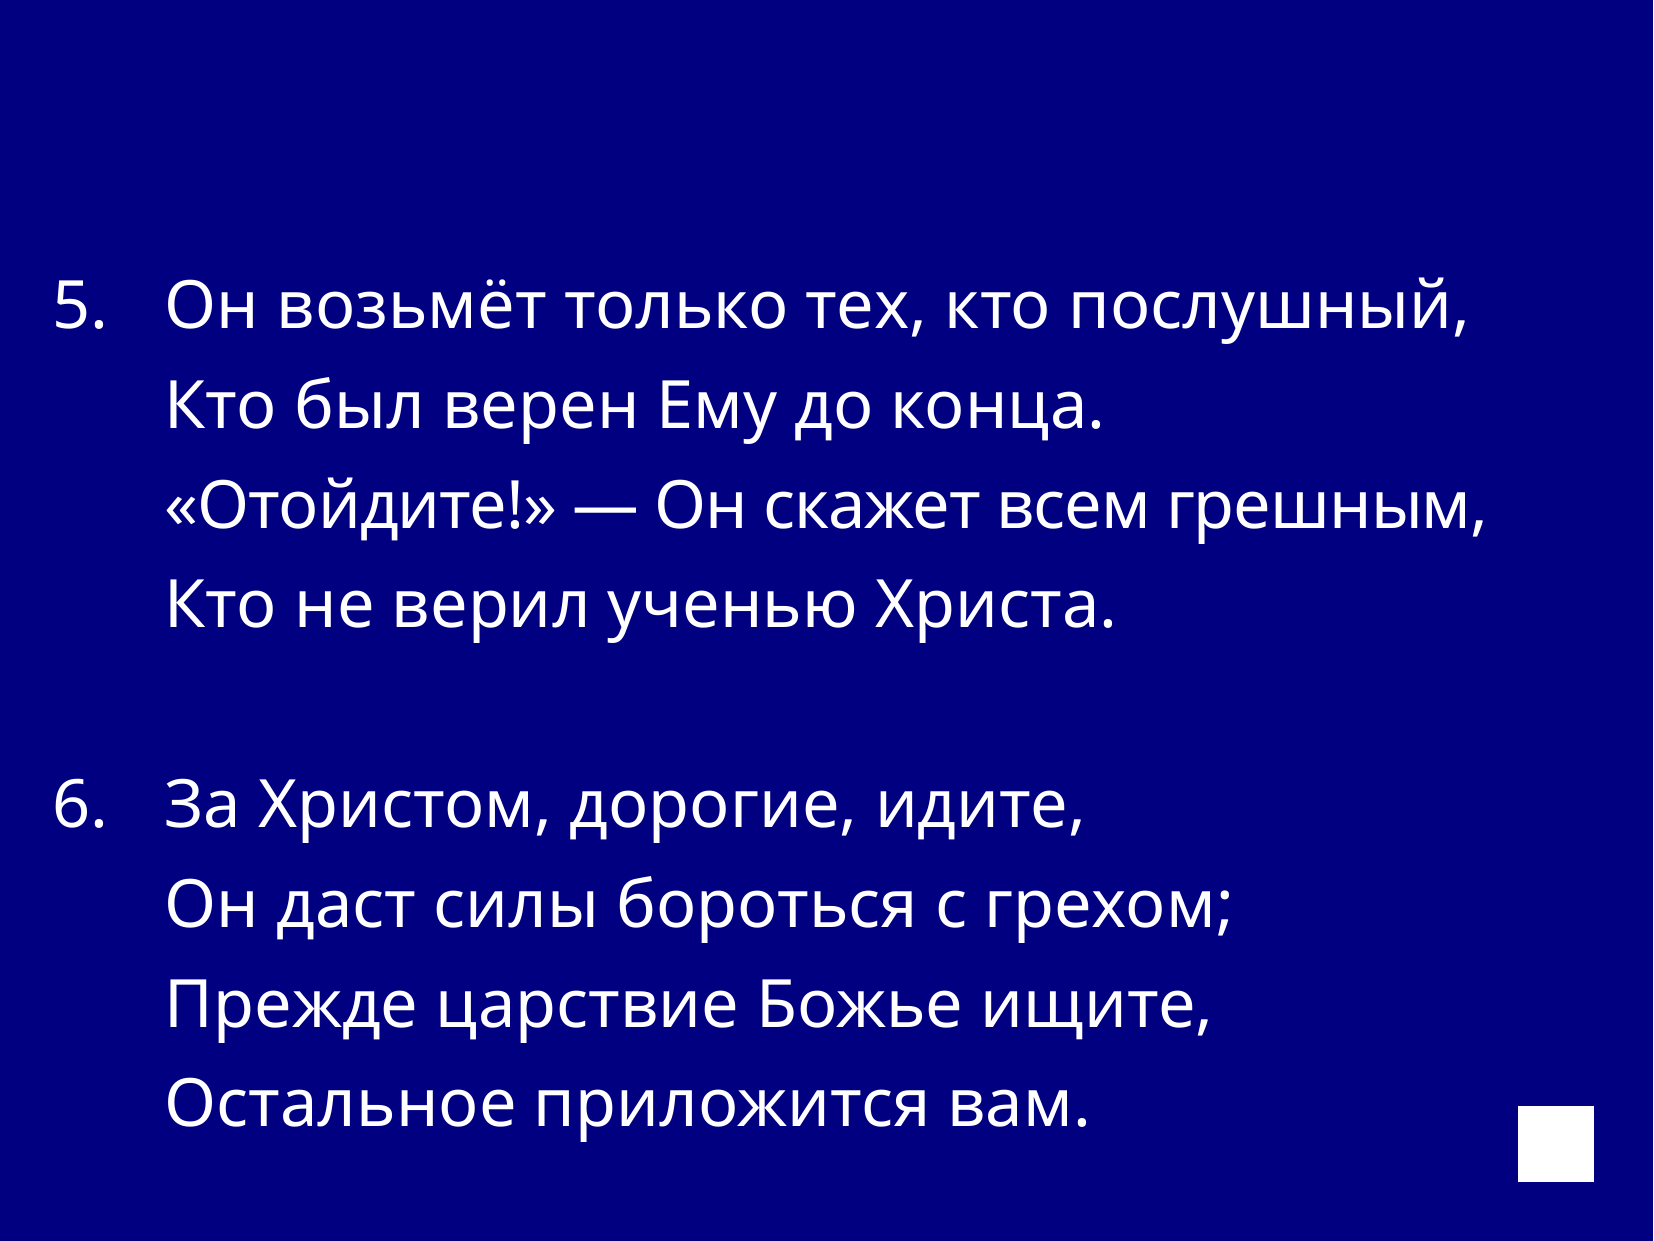

5.	Он возьмёт только тех, кто послушный,
	Кто был верен Ему до конца.
	«Отойдите!» — Он скажет всем грешным,
	Кто не верил ученью Христа.
6.	За Христом, дорогие, идите,
	Он даст силы бороться с грехом;
	Прежде царствие Божье ищите,
	Остальное приложится вам.